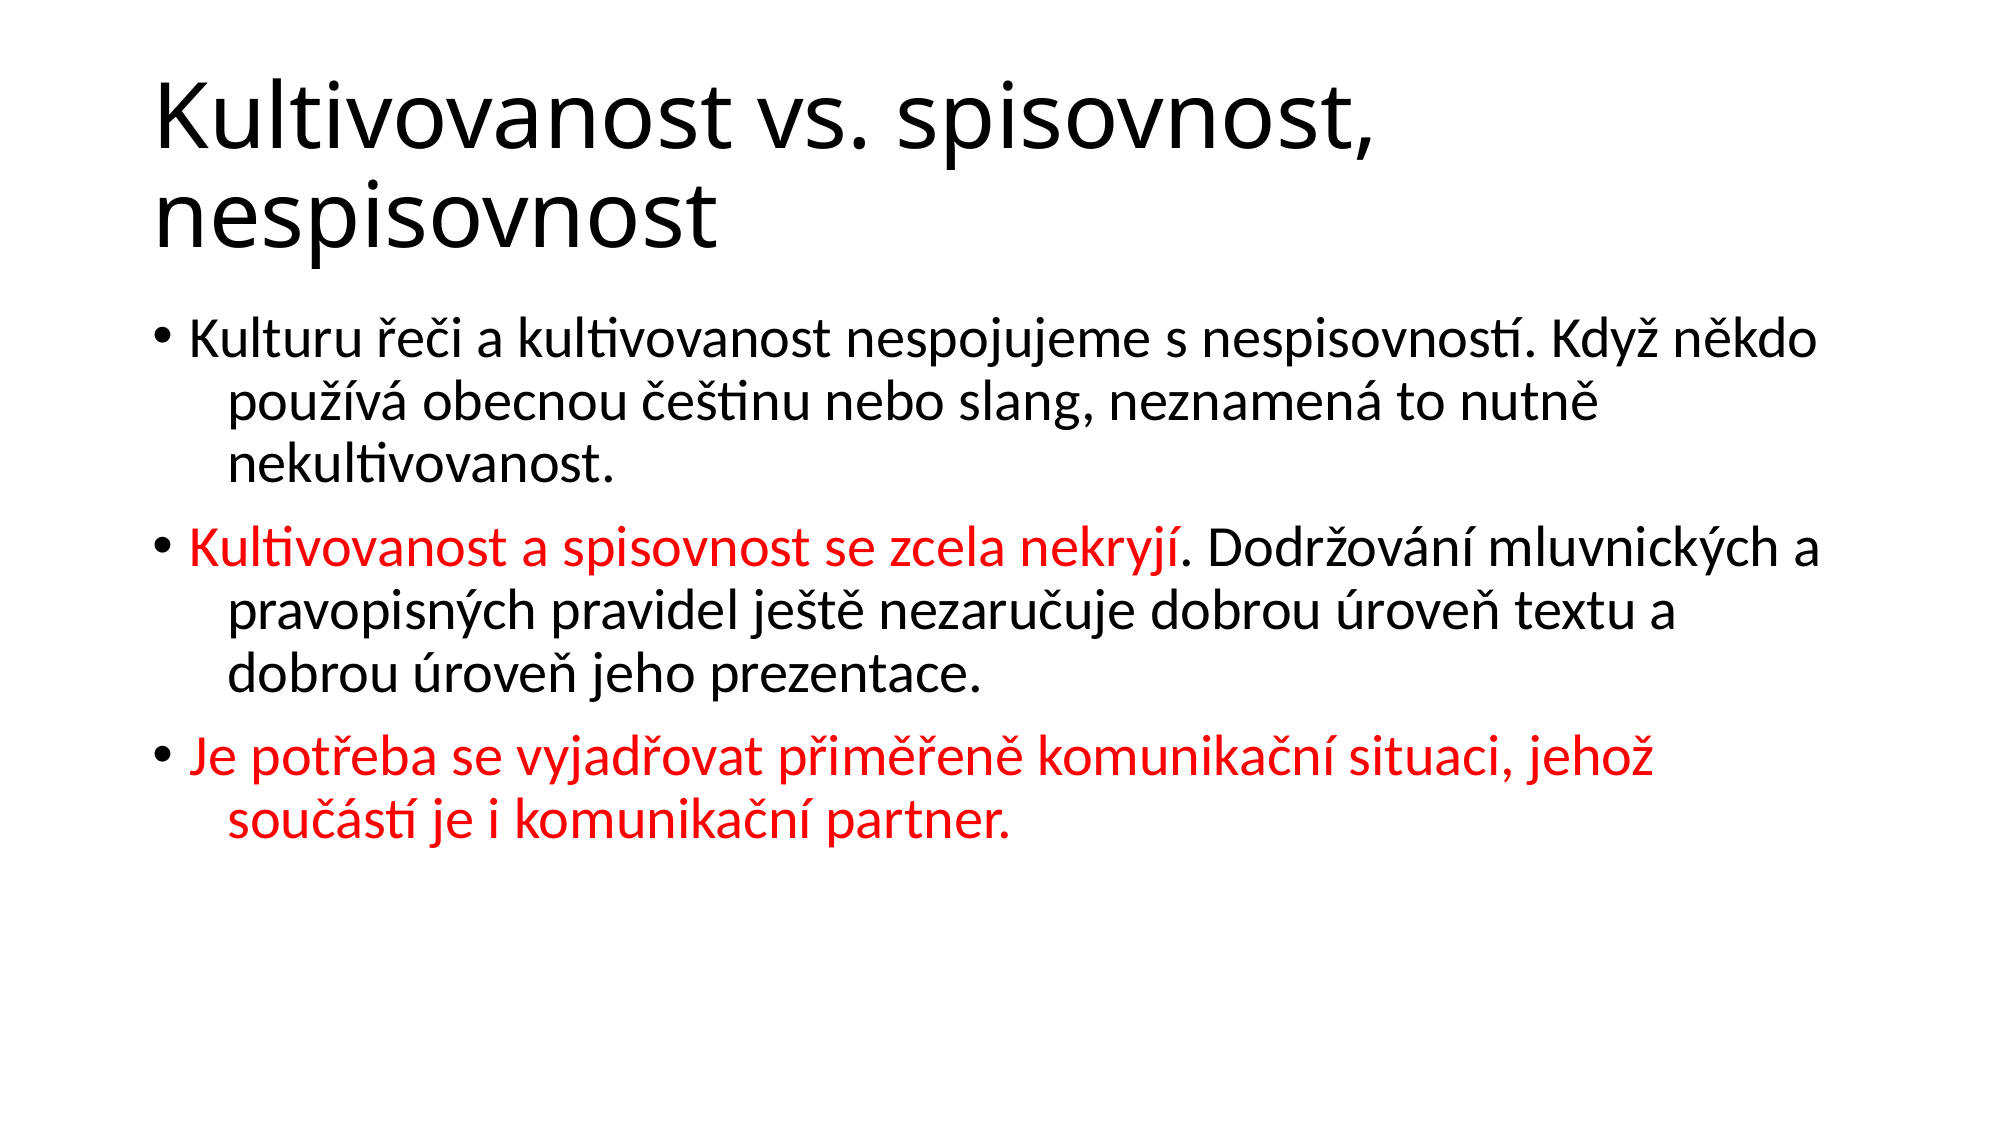

# Kultivovanost vs. spisovnost, nespisovnost
Kulturu řeči a kultivovanost nespojujeme s nespisovností. Když někdo používá obecnou češtinu nebo slang, neznamená to nutně nekultivovanost.
Kultivovanost a spisovnost se zcela nekryjí. Dodržování mluvnických a pravopisných pravidel ještě nezaručuje dobrou úroveň textu a dobrou úroveň jeho prezentace.
Je potřeba se vyjadřovat přiměřeně komunikační situaci, jehož součástí je i komunikační partner.